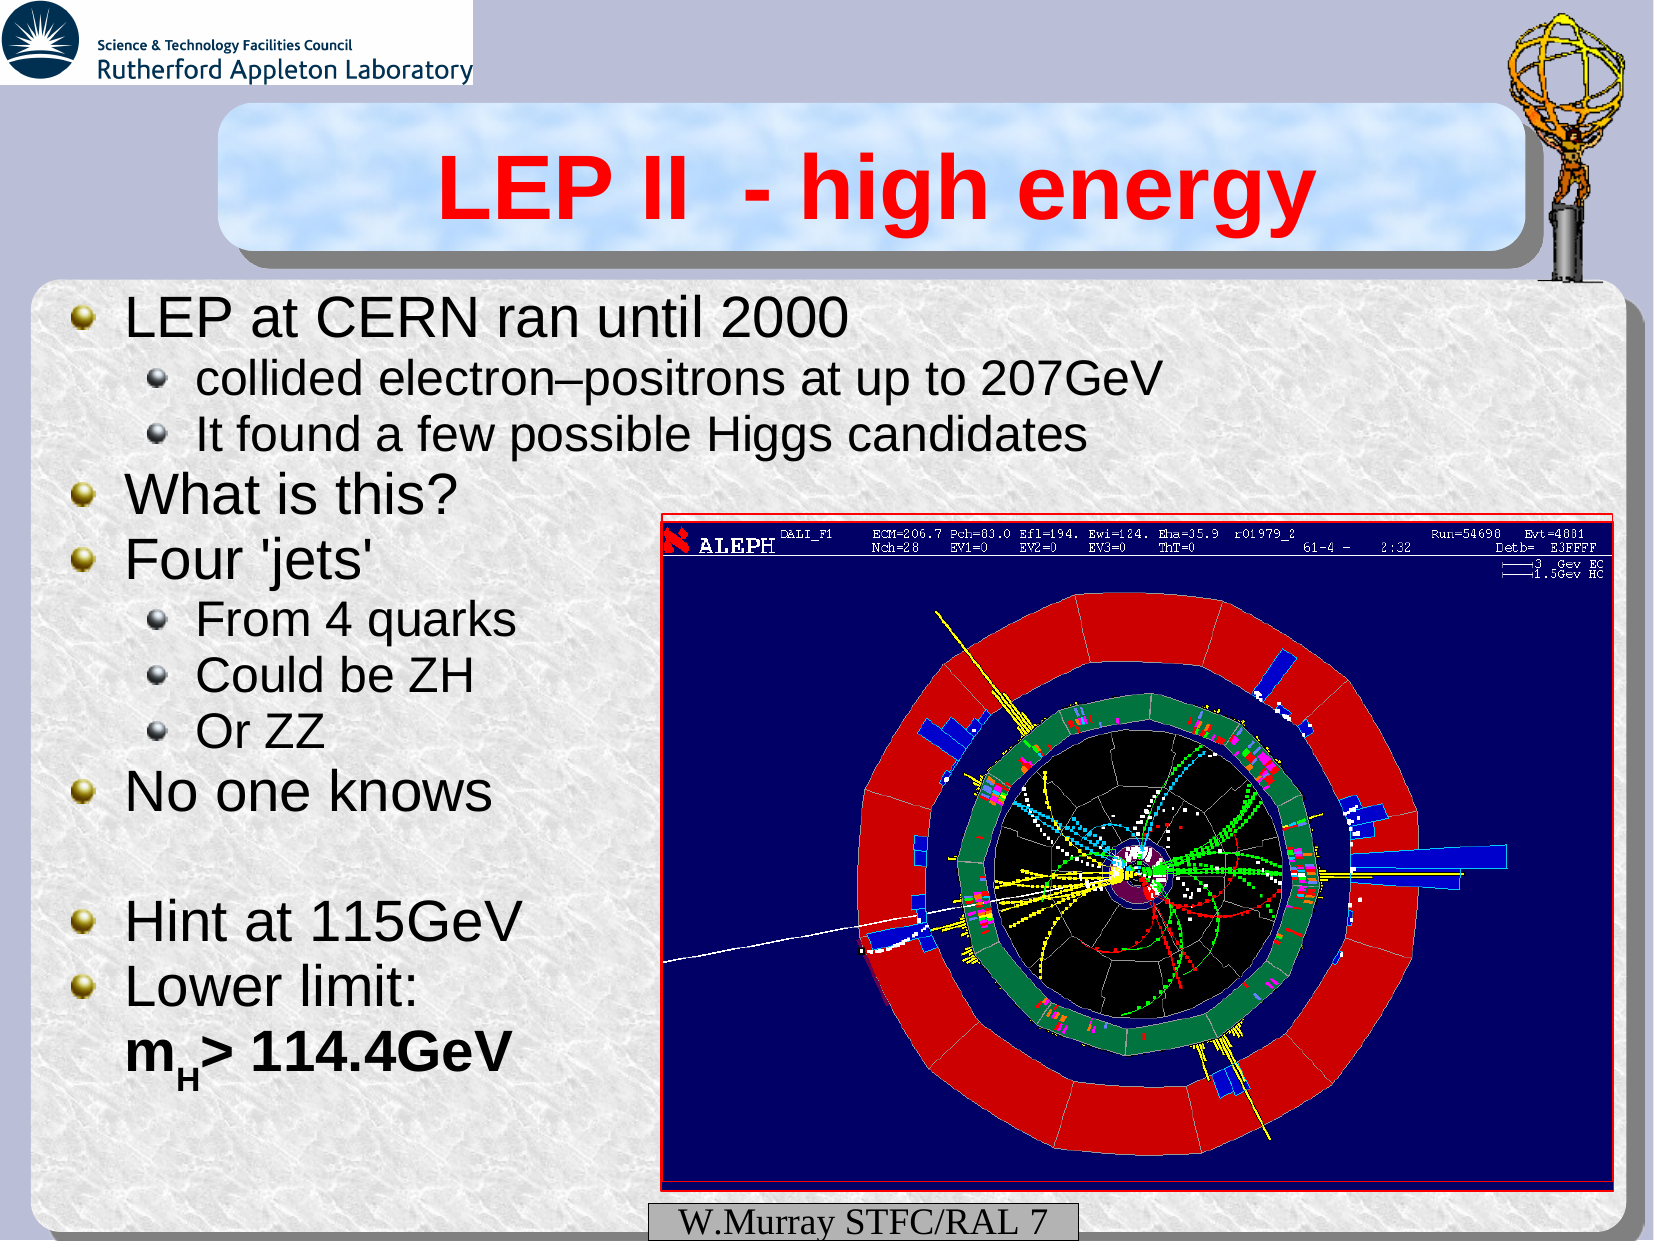

# LEP II - high energy
LEP at CERN ran until 2000
collided electron–positrons at up to 207GeV
It found a few possible Higgs candidates
What is this?
Four 'jets'
From 4 quarks
Could be ZH
Or ZZ
No one knows
Hint at 115GeV
Lower limit:
mH> 114.4GeV